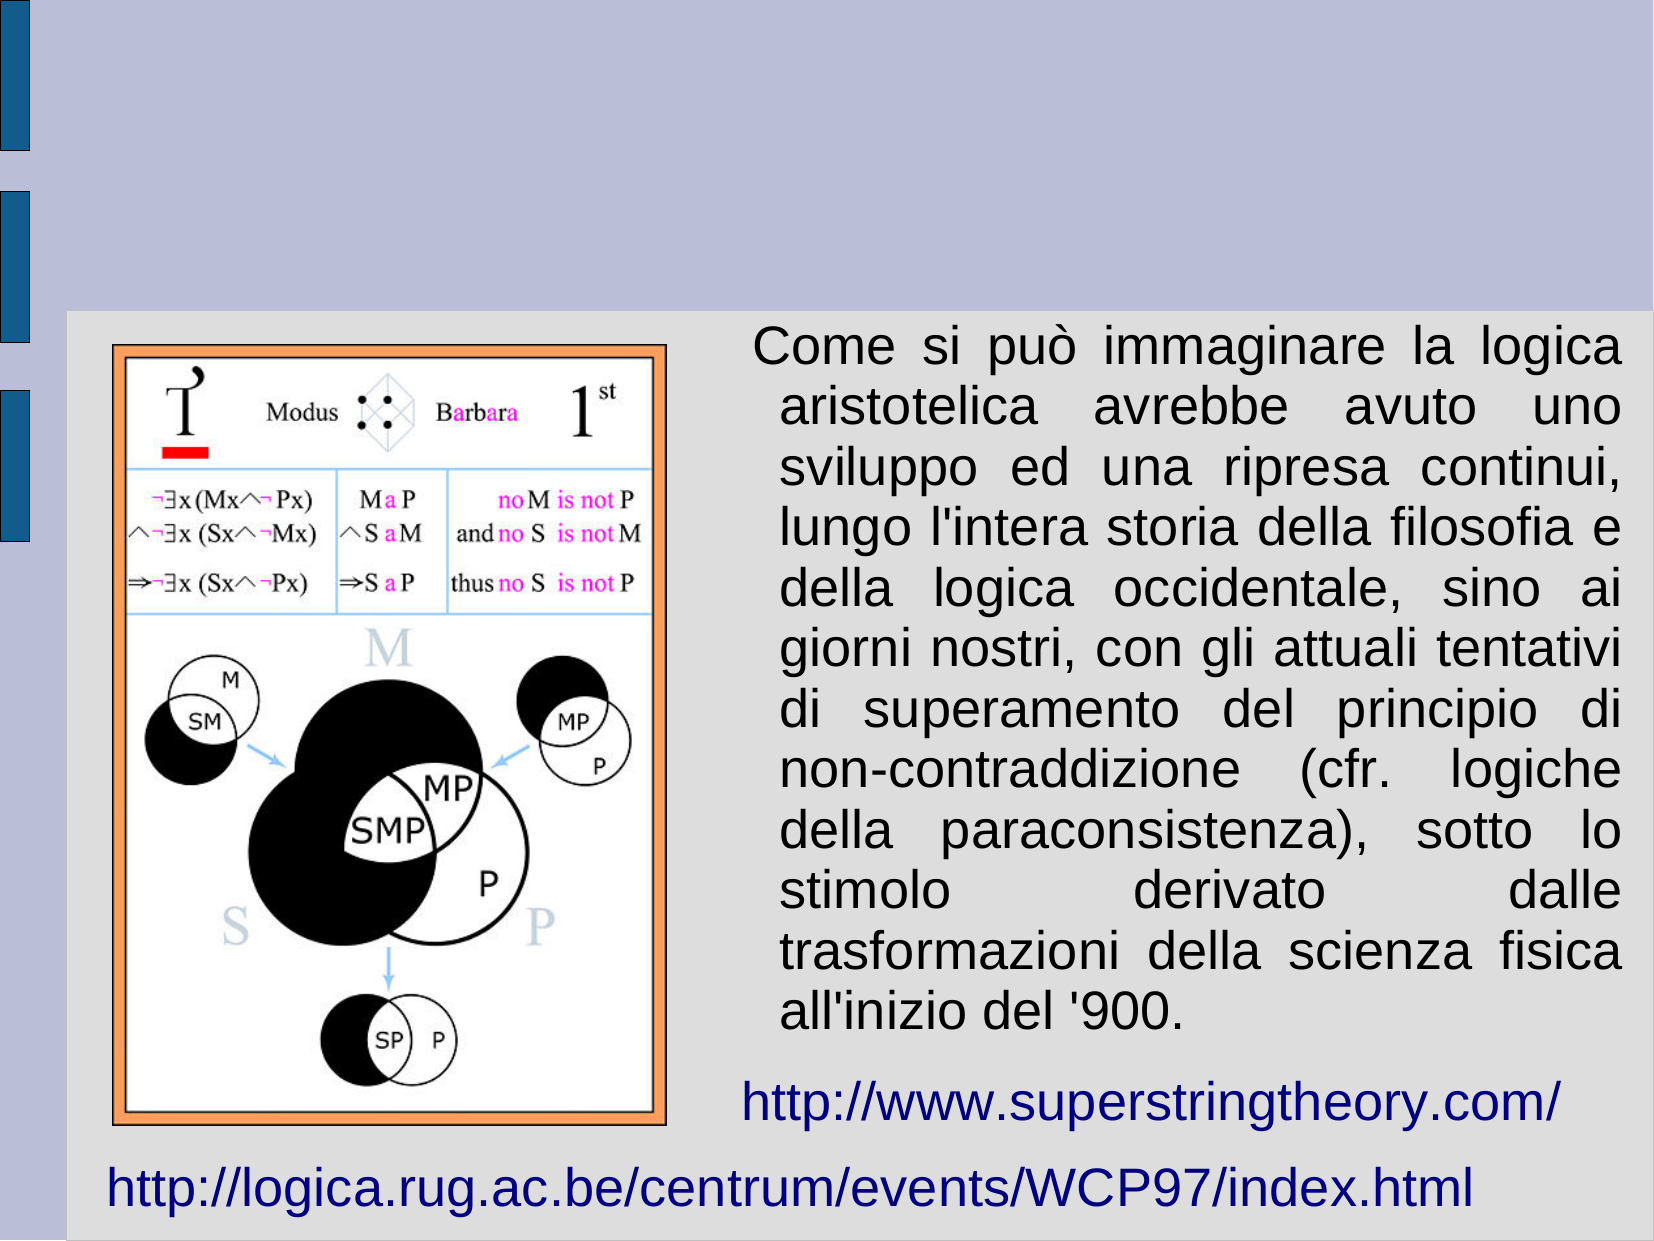

#
 Come si può immaginare la logica aristotelica avrebbe avuto uno sviluppo ed una ripresa continui, lungo l'intera storia della filosofia e della logica occidentale, sino ai giorni nostri, con gli attuali tentativi di superamento del principio di non-contraddizione (cfr. logiche della paraconsistenza), sotto lo stimolo derivato dalle trasformazioni della scienza fisica all'inizio del '900.
 http://www.superstringtheory.com/
http://logica.rug.ac.be/centrum/events/WCP97/index.html